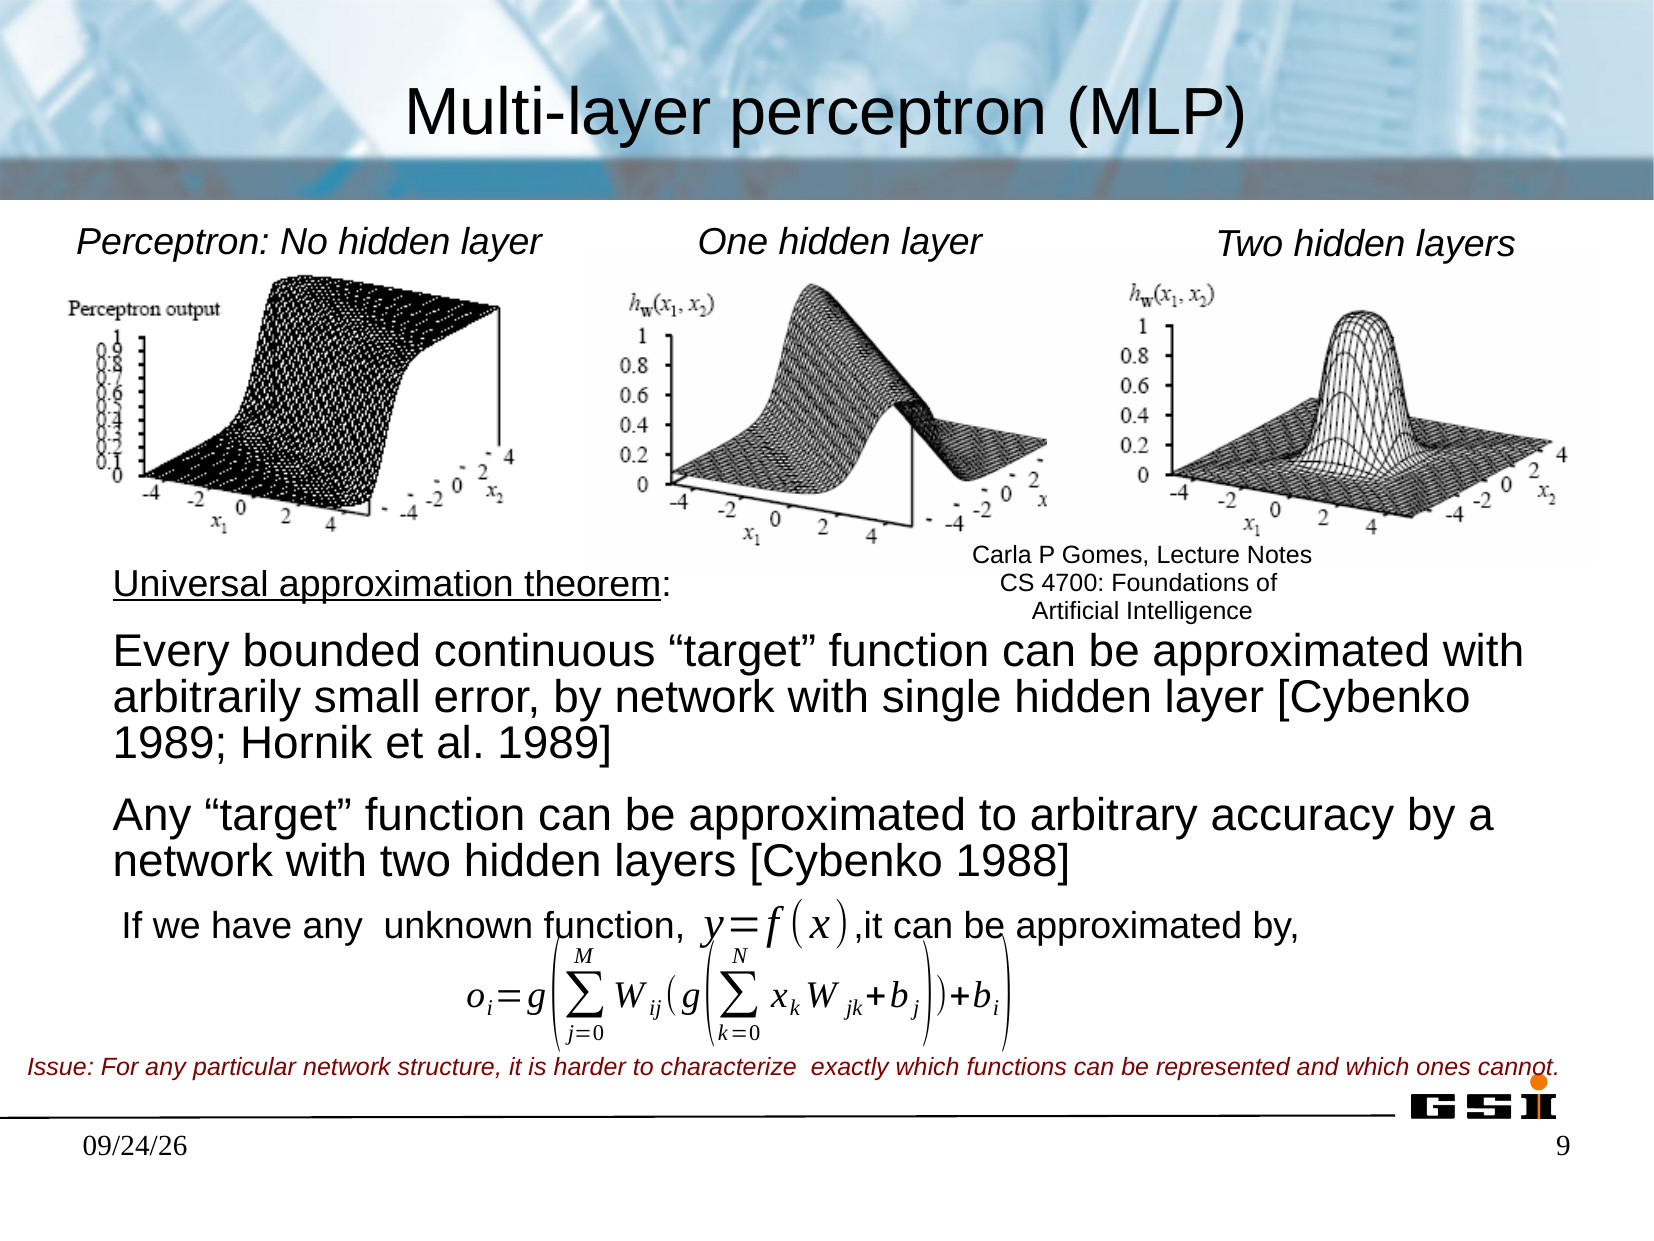

# Multi-layer perceptron (MLP)
Perceptron: No hidden layer
One hidden layer
Two hidden layers
Carla P Gomes, Lecture Notes CS 4700: Foundations of Artificial Intelligence
Universal approximation theorem:
Every bounded continuous “target” function can be approximated with arbitrarily small error, by network with single hidden layer [Cybenko 1989; Hornik et al. 1989]
Any “target” function can be approximated to arbitrary accuracy by a network with two hidden layers [Cybenko 1988]
If we have any unknown function, ,it can be approximated by,
Issue: For any particular network structure, it is harder to characterize exactly which functions can be represented and which ones cannot.
9